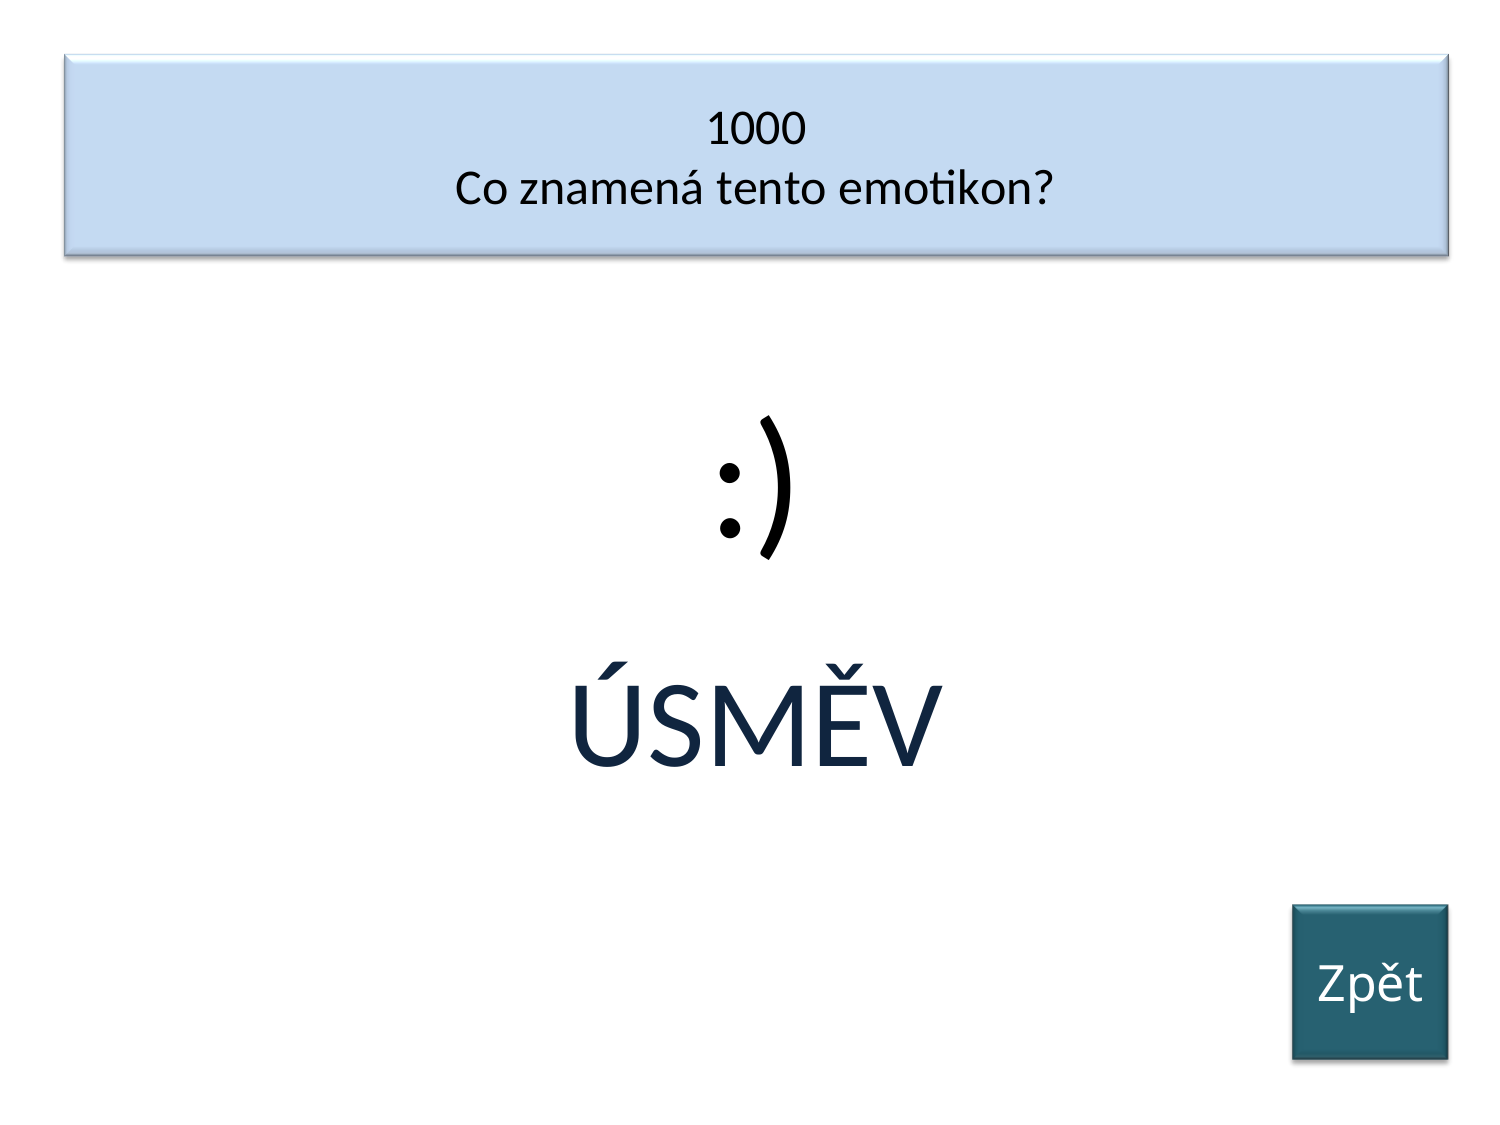

1000
Co znamená tento emotikon?
:)
ÚSMĚV
Zpět